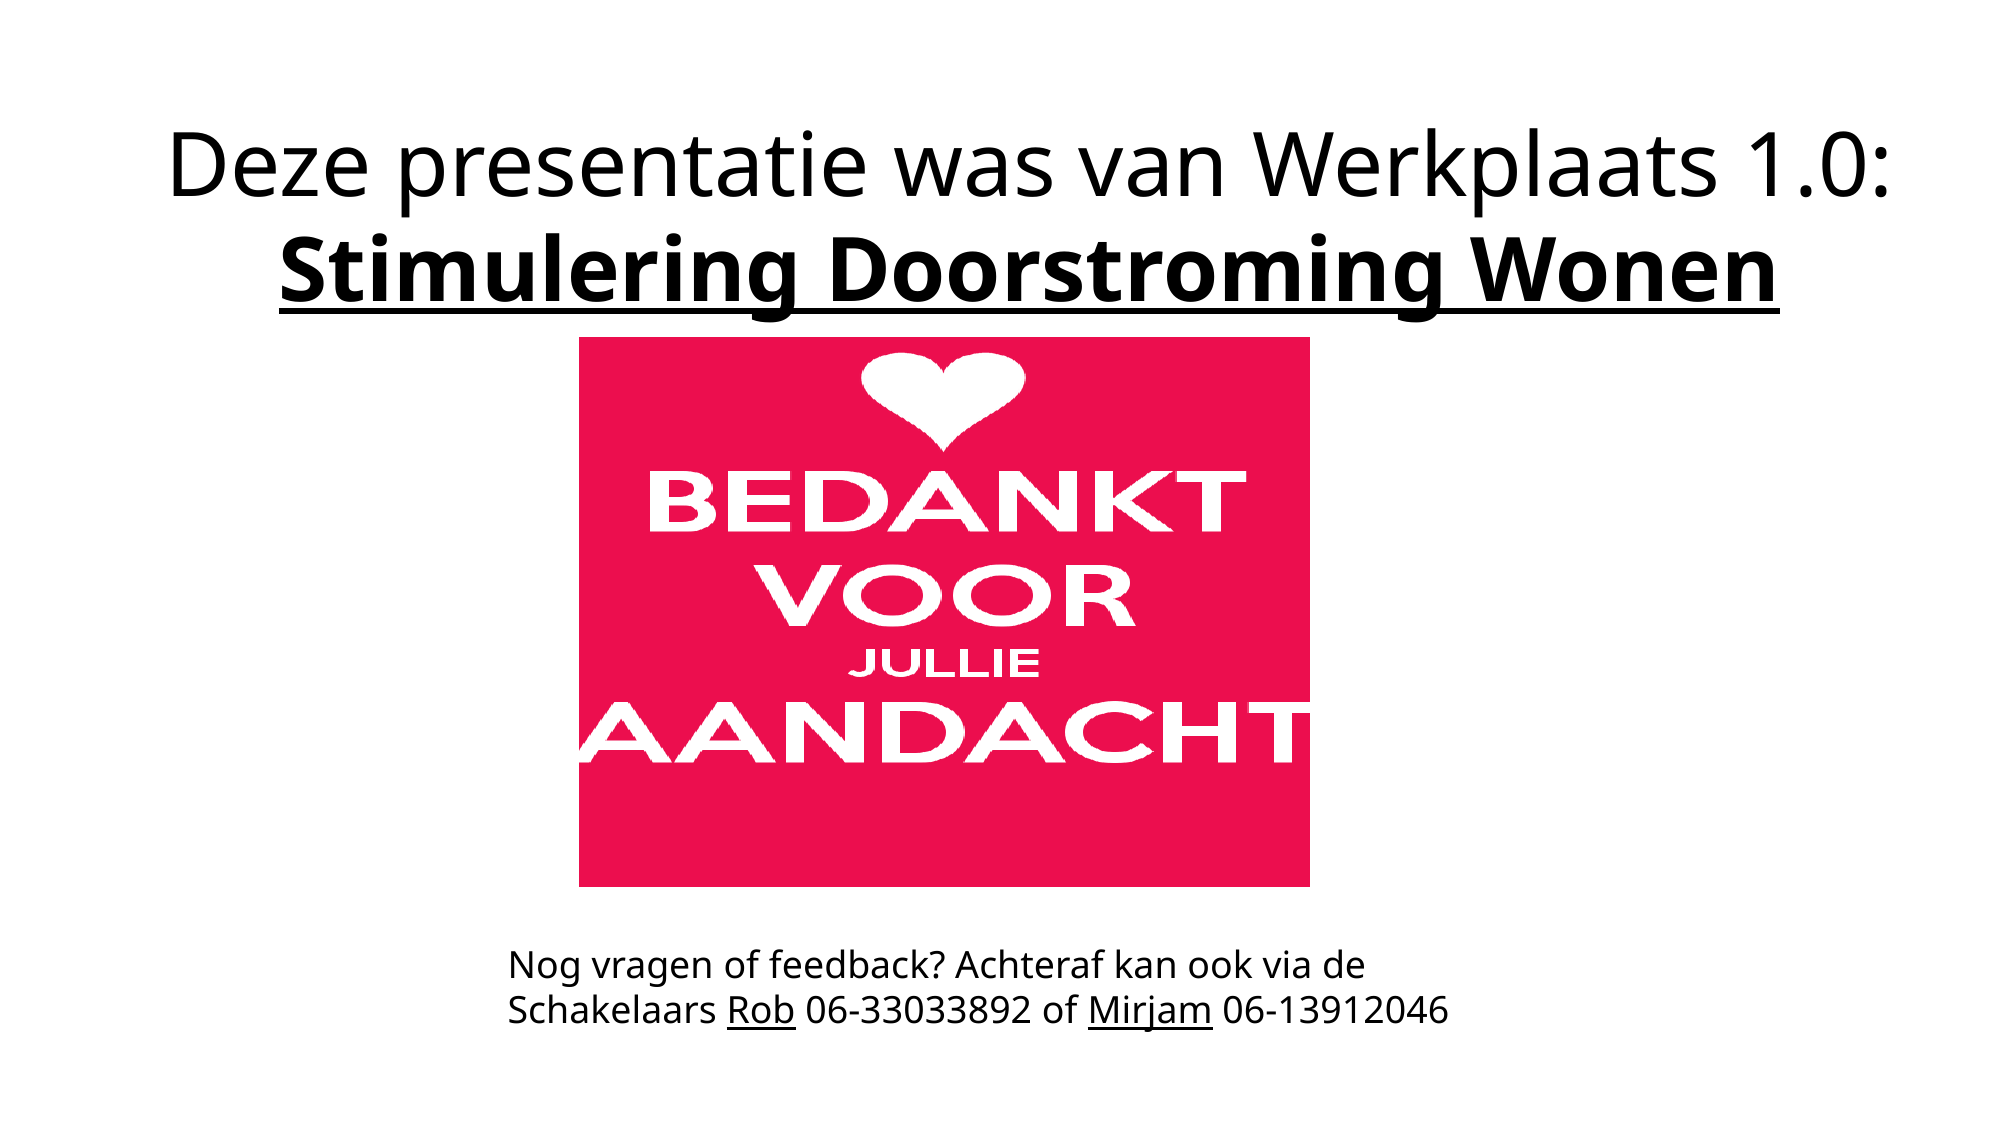

Deze presentatie was van Werkplaats 1.0:
Stimulering Doorstroming Wonen
Nog vragen of feedback? Achteraf kan ook via de Schakelaars Rob 06-33033892 of Mirjam 06-13912046